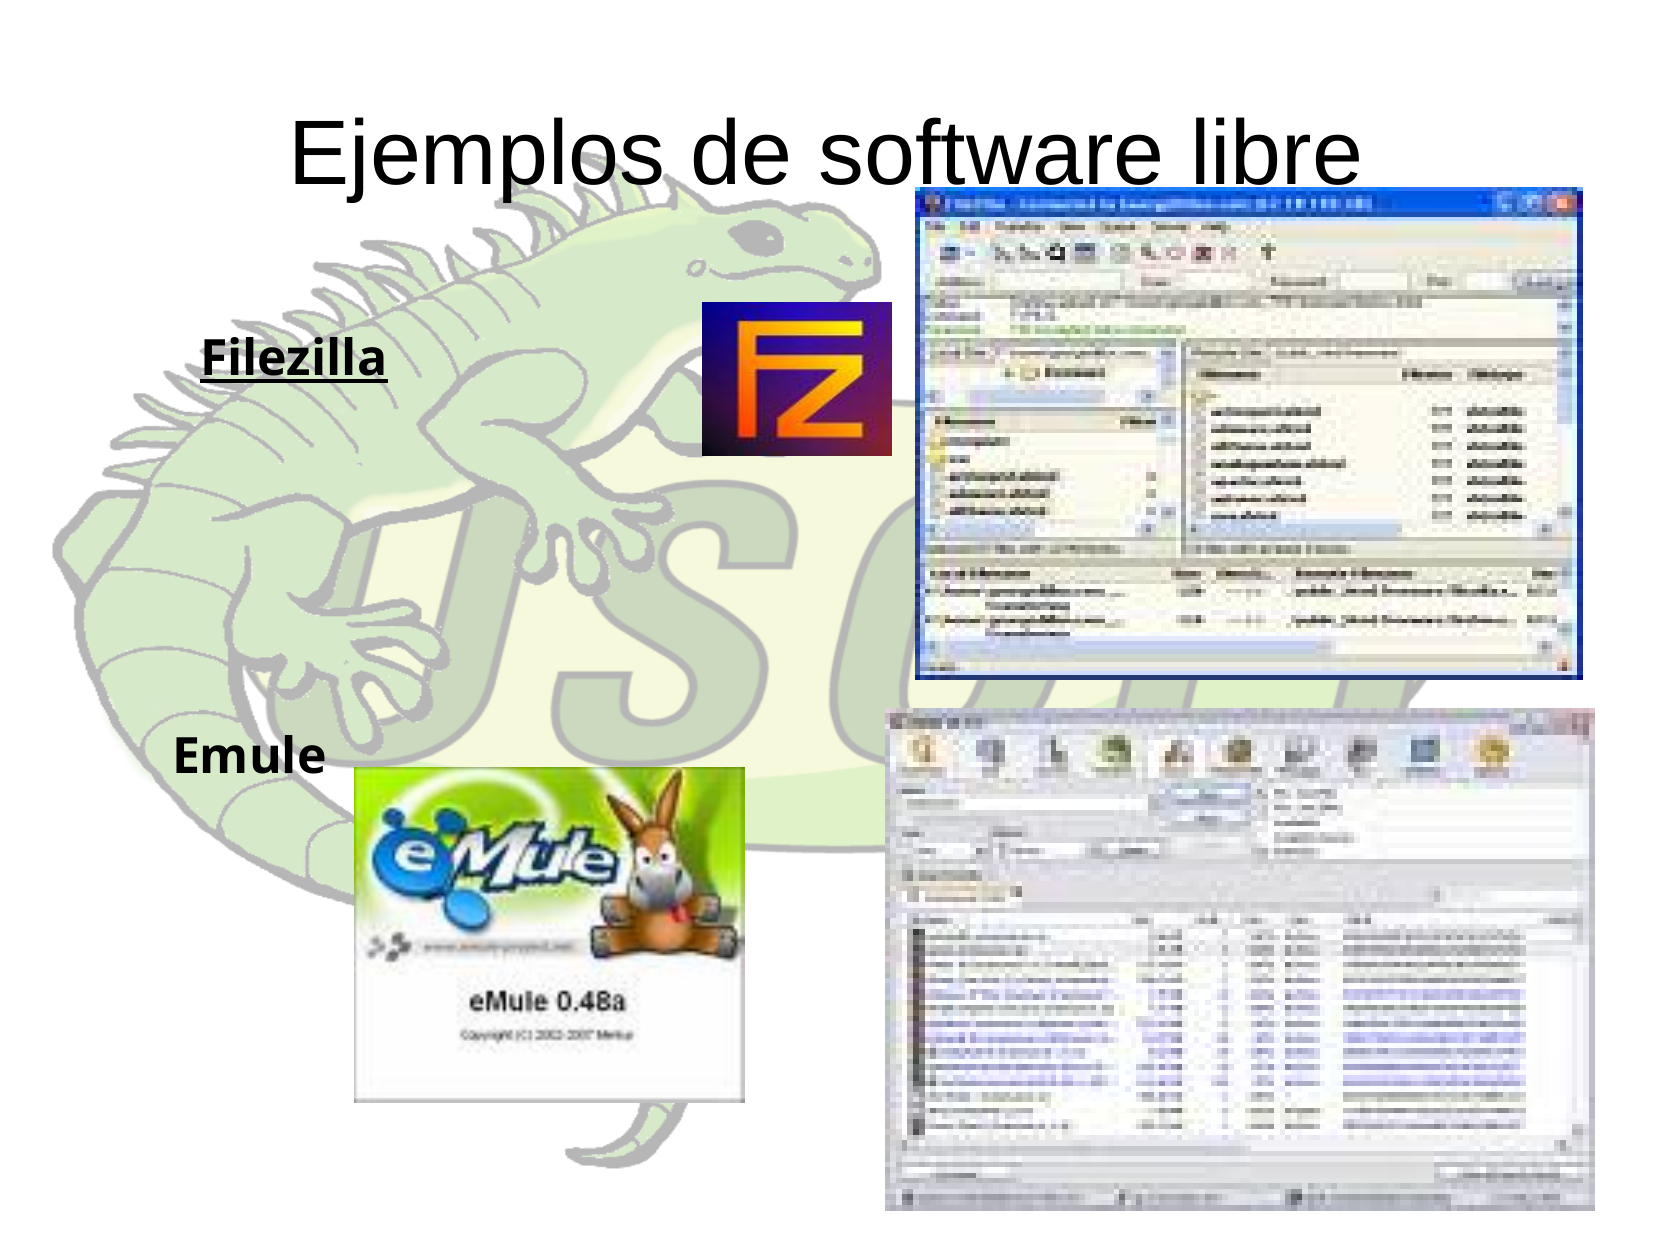

# Ejemplos de software libre
Filezilla
Emule